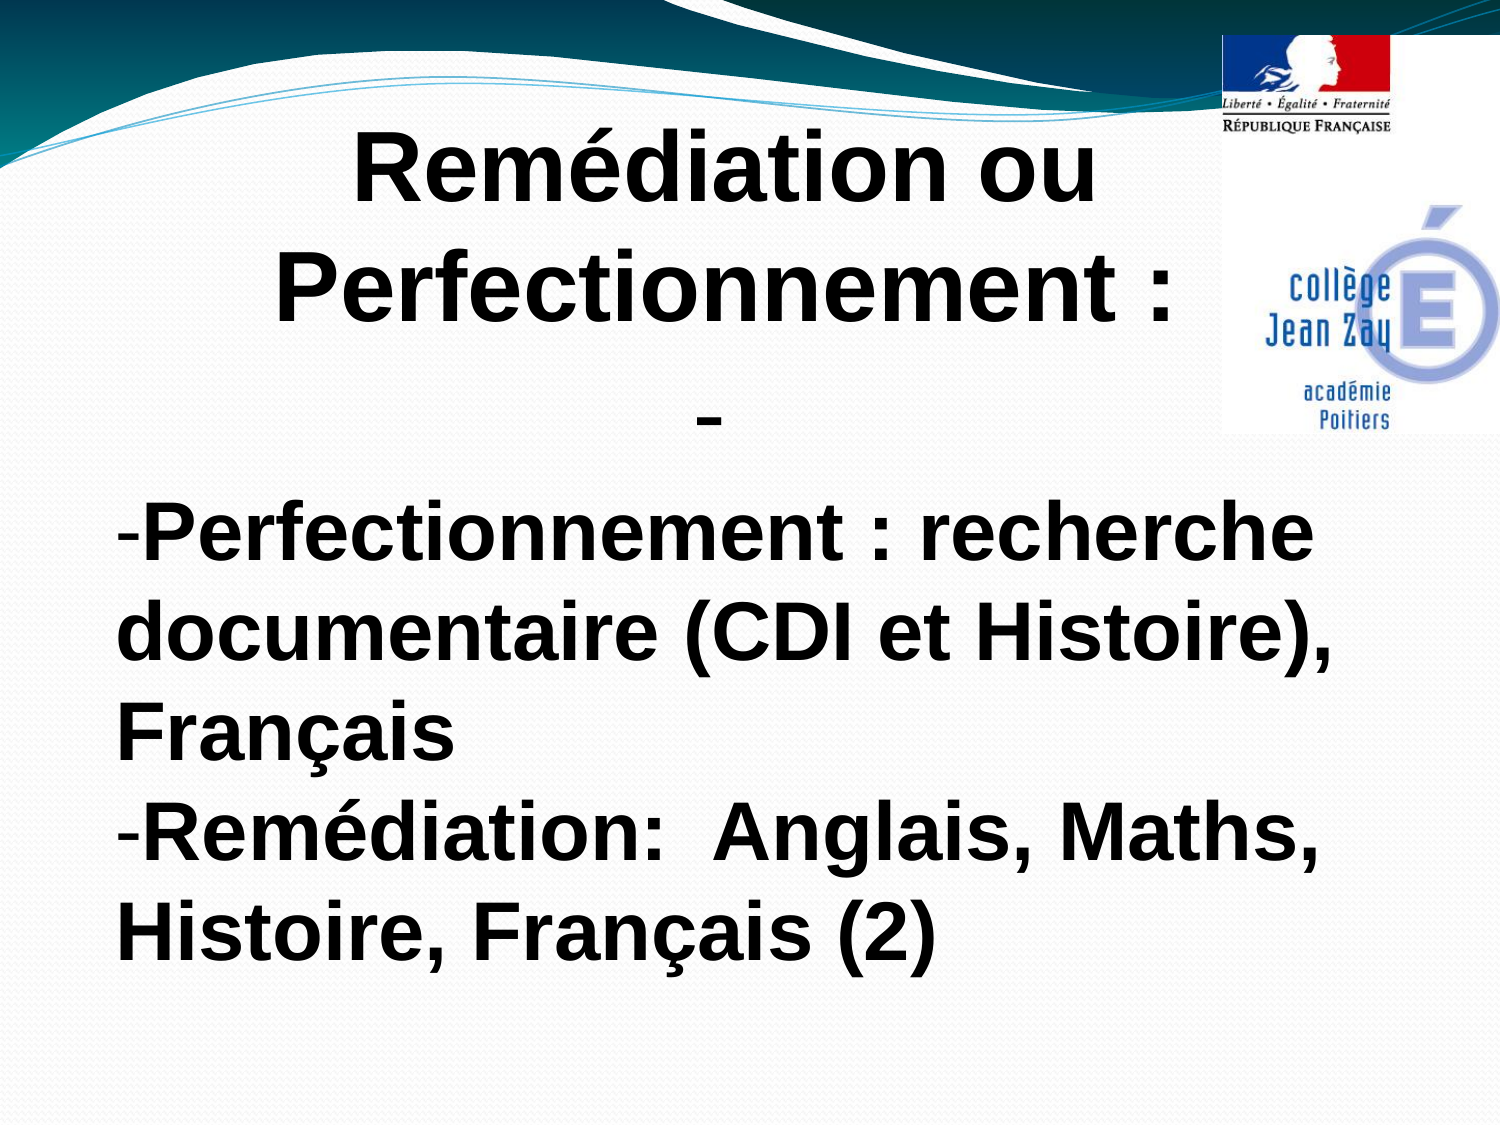

Remédiation ou Perfectionnement :
Perfectionnement : recherche documentaire (CDI et Histoire), Français
Remédiation: Anglais, Maths, Histoire, Français (2)